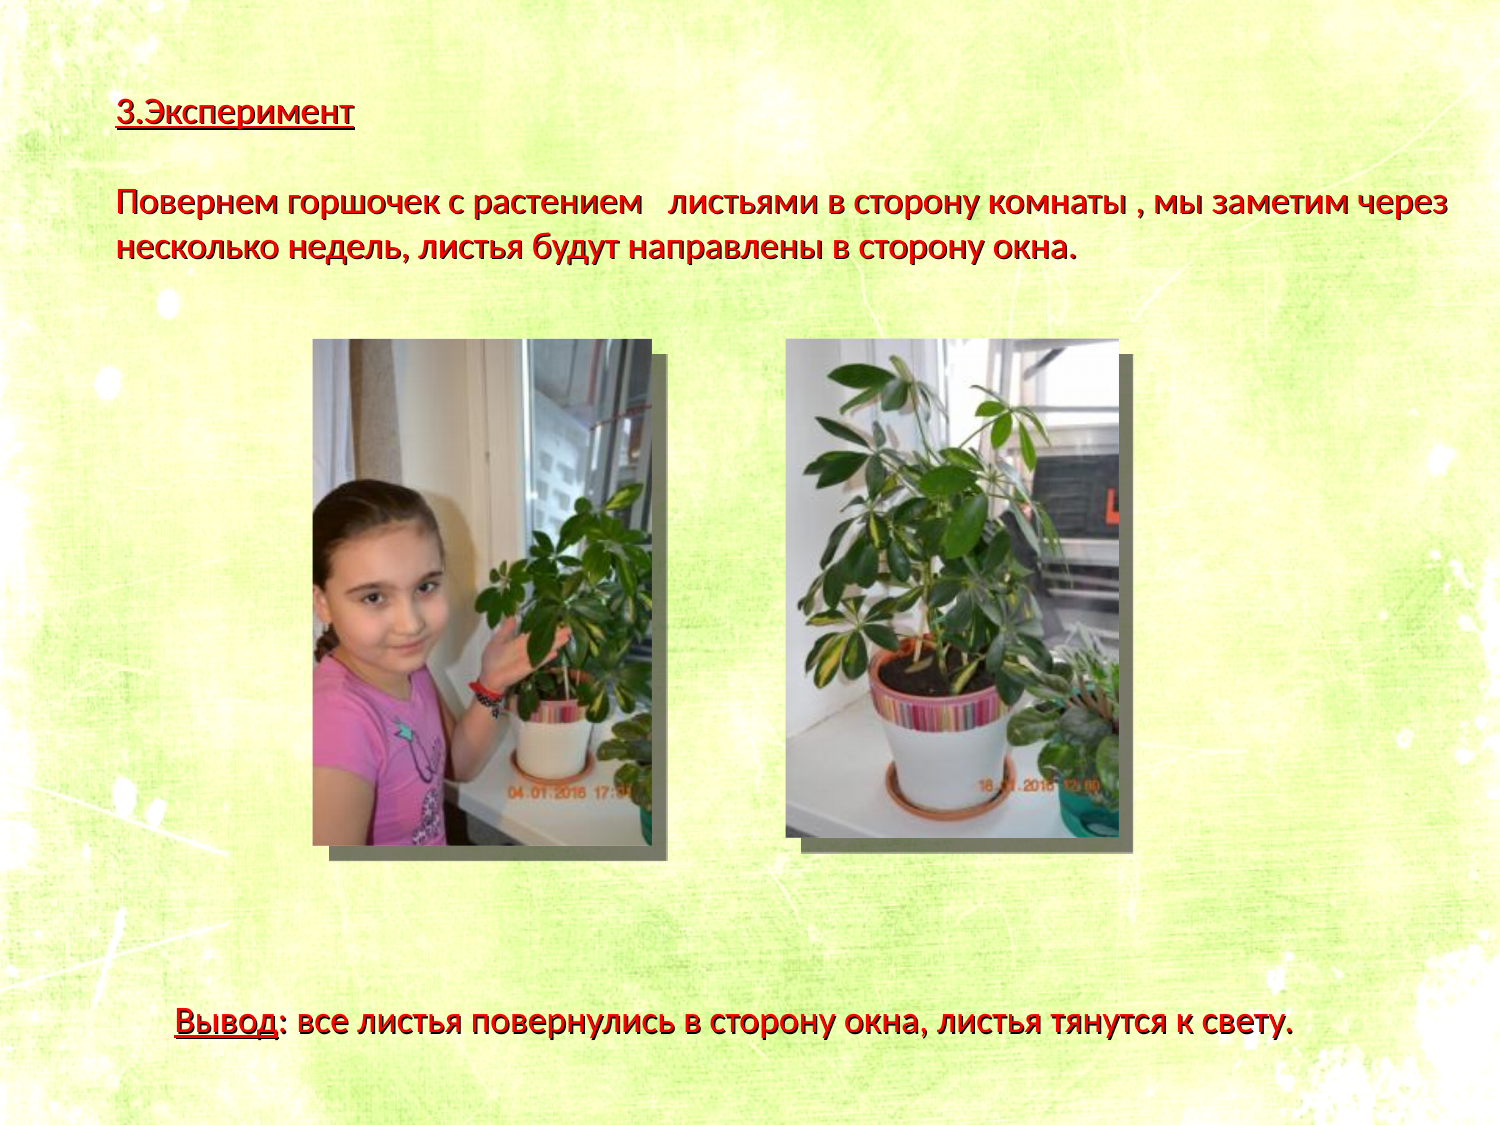

3.Эксперимент
Повернем горшочек с растением листьями в сторону комнаты , мы заметим через несколько недель, листья будут направлены в сторону окна.
Вывод: все листья повернулись в сторону окна, листья тянутся к свету.